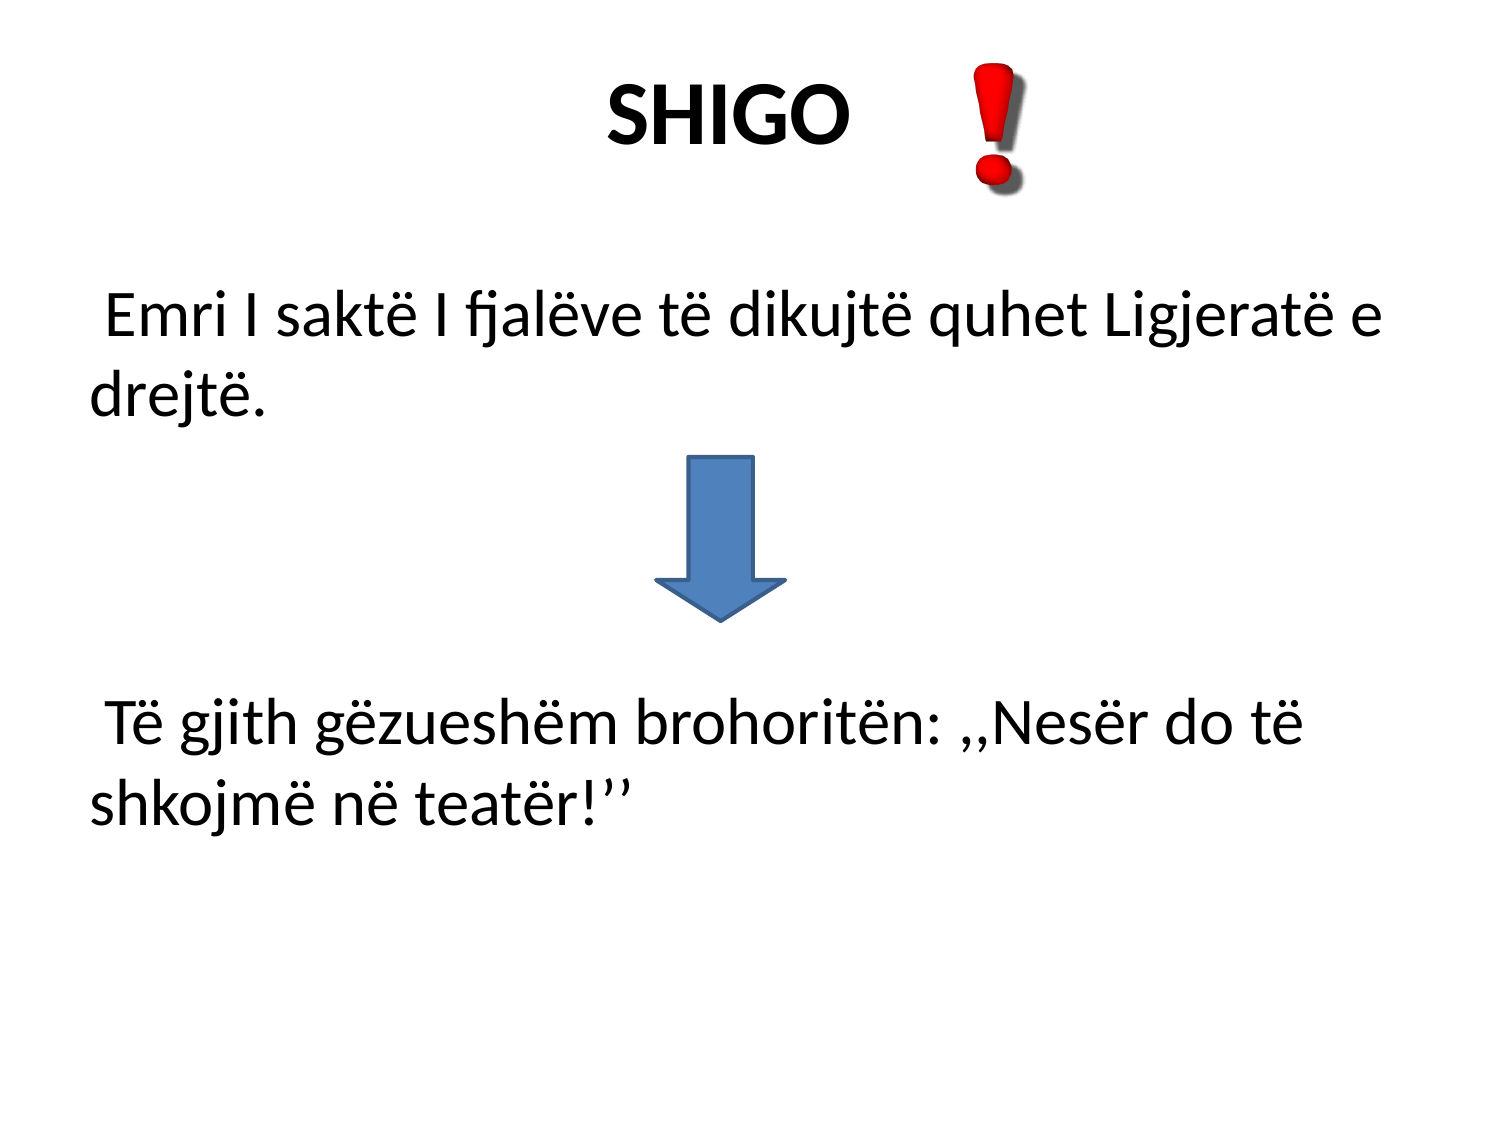

# SHIGO
 Emri I saktë I fjalëve të dikujtë quhet Ligjeratë e drejtë.
 Të gjith gëzueshëm brohoritën: ,,Nesër do të shkojmë në teatër!’’